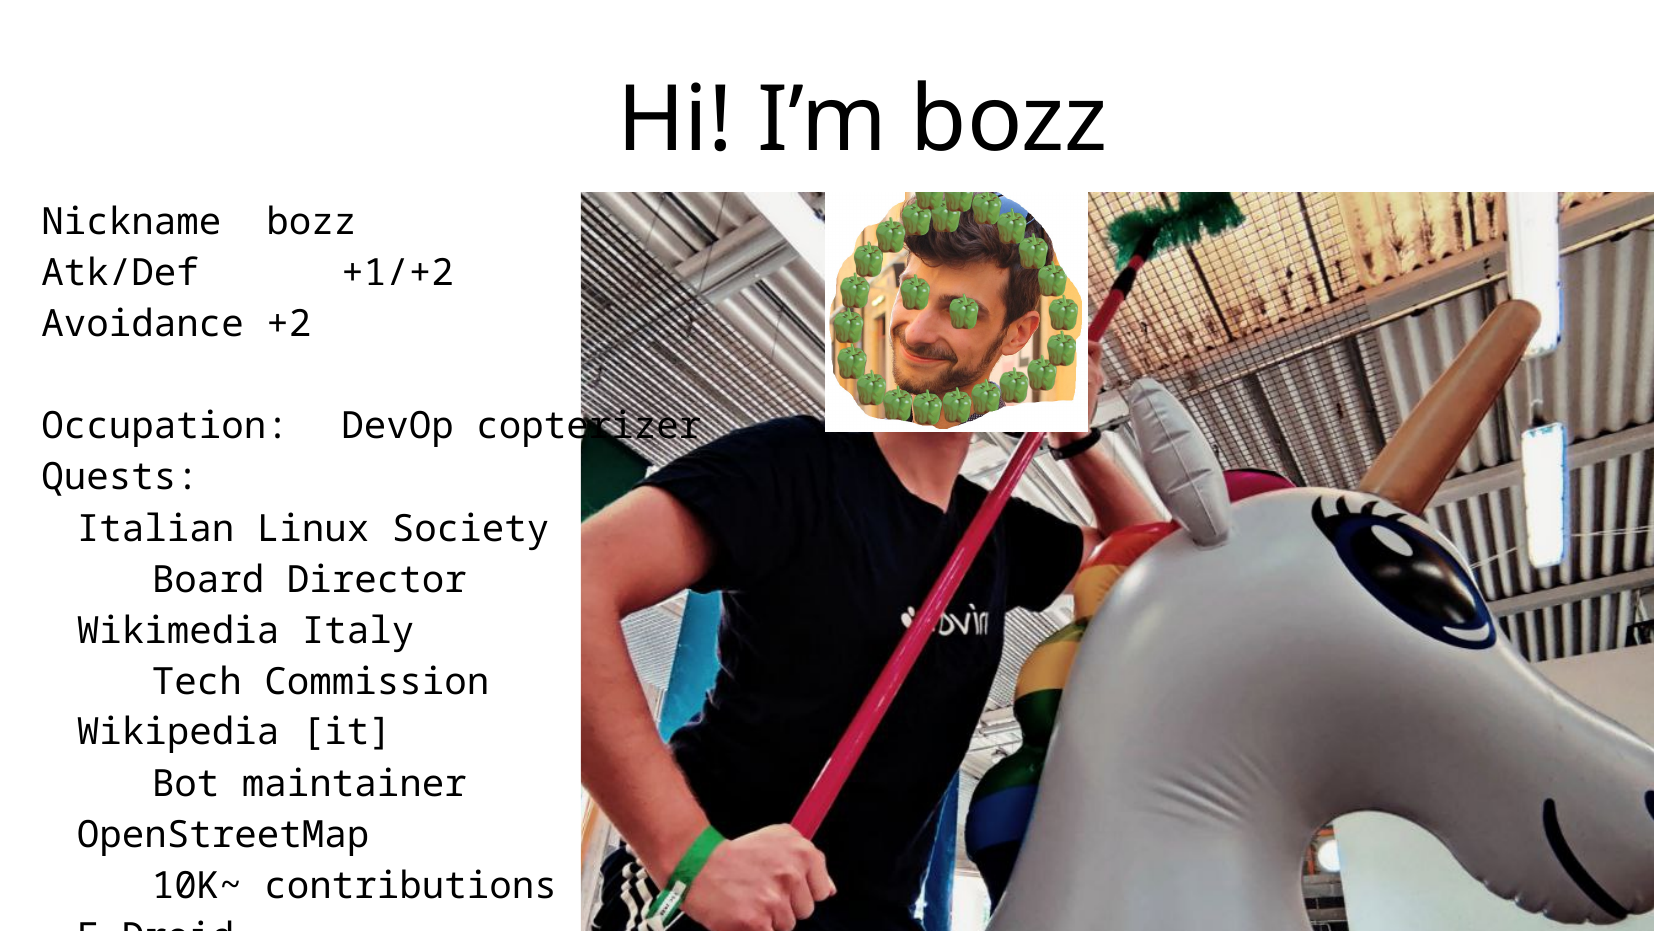

# Hi! I’m bozz
Nickname	bozz
Atk/Def		+1/+2
Avoidance	+2
Occupation:	DevOp copterizer
Quests:
Italian Linux Society
	Board Director
Wikimedia Italy
	Tech Commission
Wikipedia [it]
	Bot maintainer
OpenStreetMap
	10K~ contributions
F-Droid
	app publisher
Phorge
	Blessed committer